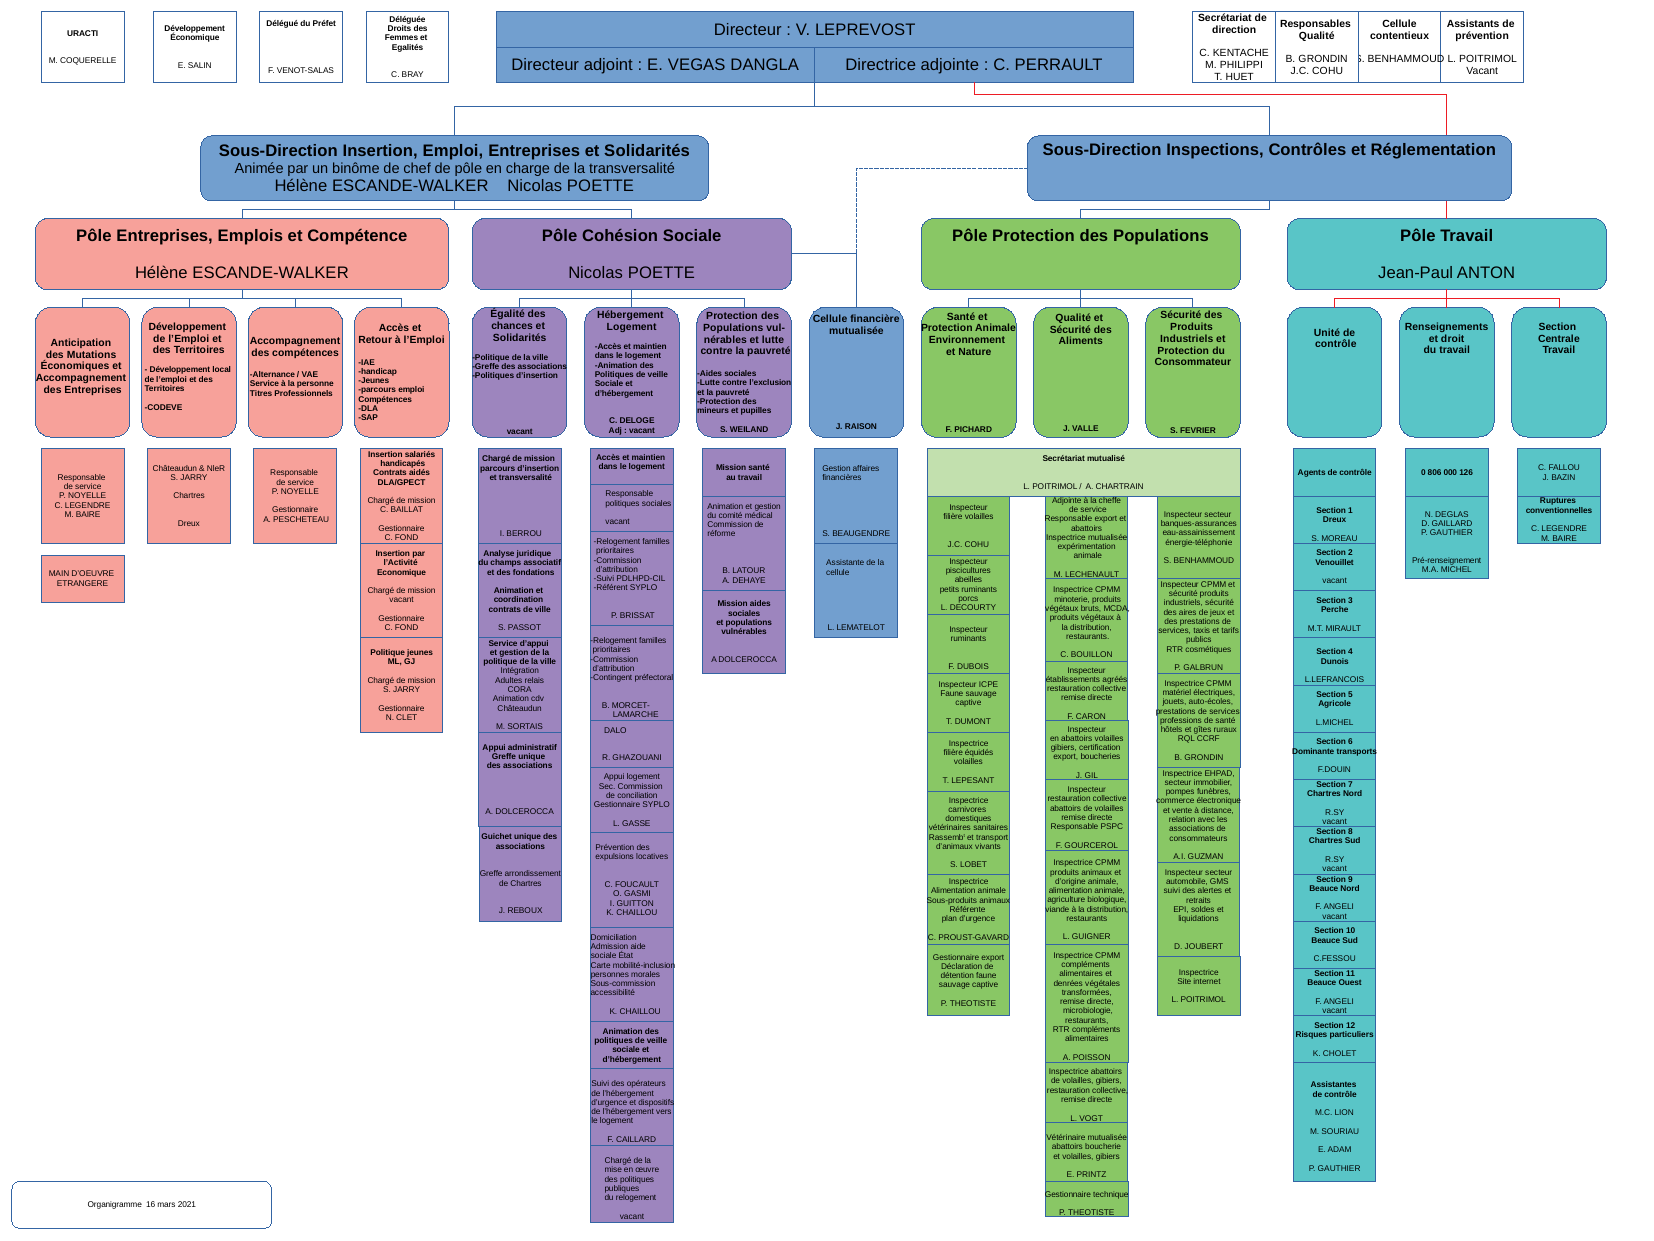

URACTI
M. COQUERELLE
Développement
Économique
E. SALIN
Délégué du Préfet
F. VENOT-SALAS
Déléguée
Droits des
Femmes et
Egalités
C. BRAY
Directeur : V. LEPREVOST
Secrétariat de
direction
C. KENTACHE
M. PHILIPPI
T. HUET
Responsables
Qualité
B. GRONDIN
J.C. COHU
Cellule
contentieux
S. BENHAMMOUD
Assistants de
prévention
L. POITRIMOL
Vacant
Directeur adjoint : E. VEGAS DANGLA
Directrice adjointe : C. PERRAULT
Sous-Direction Insertion, Emploi, Entreprises et Solidarités
Animée par un binôme de chef de pôle en charge de la transversalité
Hélène ESCANDE-WALKER Nicolas POETTE
Sous-Direction Inspections, Contrôles et Réglementation
Pôle Entreprises, Emplois et Compétence
Hélène ESCANDE-WALKER
Pôle Cohésion Sociale
Nicolas POETTE
Pôle Protection des Populations
Pôle Travail
Jean-Paul ANTON
Anticipation
des Mutations
Économiques et
Accompagnement
des Entreprises
Égalité des
chances et
Solidarités
-Politique de la ville
-Greffe des associations
-Politiques d’insertion
vacant
Hébergement
Logement
-Accès et maintien
dans le logement
-Animation des
Politiques de veille
Sociale et
d’hébergement
C. DELOGE
Adj : vacant
Unité de
 contrôle
Renseignements
et droit
du travail
Section
Centrale
Travail
Développement
de l’Emploi et
des Territoires
- Développement local
de l’emploi et des
Territoires
-CODEVE
Protection des
Populations vul-
nérables et lutte
 contre la pauvreté
 -Aides sociales
 -Lutte contre l’exclusion
 et la pauvreté
 -Protection des
 mineurs et pupilles
S. WEILAND
Accompagnement
des compétences
-Alternance / VAE
Service à la personne
Titres Professionnels
Accès et
Retour à l’Emploi
-IAE
-handicap
-Jeunes
-parcours emploi
Compétences
-DLA
-SAP
Cellule financière
mutualisée
J. RAISON
Santé et
Protection Animale
Environnement
et Nature
F. PICHARD
Qualité et
Sécurité des
Aliments
J. VALLE
Sécurité des
Produits
Industriels et
Protection du
Consommateur
S. FEVRIER
Responsable
de service
P. NOYELLE
C. LEGENDRE
M. BAIRE
Châteaudun & NleR
S. JARRY
Chartres
Dreux
Responsable
de service
P. NOYELLE
Gestionnaire
 A. PESCHETEAU
Insertion salariés
 handicapés
Contrats aidés
DLA/GPECT
Chargé de mission
C. BAILLAT
Gestionnaire
C. FOND
Chargé de mission
parcours d’insertion
 et transversalité
 I. BERROU
Accès et maintien
dans le logement
Mission santé
au travail
Gestion affaires
financières
S. BEAUGENDRE
Secrétariat mutualisé
L. POITRIMOL / A. CHARTRAIN
Agents de contrôle
0 806 000 126
C. FALLOU
J. BAZIN
Responsable
politiques sociales
vacant
Animation et gestion
du comité médical
Commission de
réforme
B. LATOUR
A. DEHAYE
Inspecteur
filière volailles
J.C. COHU
Adjointe à la cheffe
 de service
Responsable export et
abattoirs
Inspectrice mutualisée
expérimentation
 animale
M. LECHENAULT
Inspecteur secteur
banques-assurances
eau-assainissement
énergie-téléphonie
S. BENHAMMOUD
Section 1
Dreux
S. MOREAU
N. DEGLAS
D. GAILLARD
P. GAUTHIER
Pré-renseignement
M.A. MICHEL
Ruptures
conventionnelles
C. LEGENDRE
M. BAIRE
-Relogement familles
 prioritaires
-Commission
 d’attribution
-Suivi PDLHPD-CIL
-Référent SYPLO
 P. BRISSAT
Insertion par
l’Activité
Economique
Chargé de mission
vacant
Gestionnaire
C. FOND
Analyse juridique
du champs associatif
 et des fondations
Animation et
coordination
contrats de ville
S. PASSOT
Assistante de la
cellule
L. LEMATELOT
Section 2
Venouillet
vacant
MAIN D’OEUVRE
ETRANGERE
Inspecteur
piscicultures
abeilles
petits ruminants
porcs
L. DECOURTY
Inspectrice CPMM
 minoterie, produits
 végétaux bruts, MCDA,
produits végétaux à
la distribution,
 restaurants.
C. BOUILLON
Inspecteur CPMM et
sécurité produits
industriels, sécurité
des aires de jeux et
des prestations de
services, taxis et tarifs
publics
RTR cosmétiques
P. GALBRUN
Mission aides
sociales
et populations
vulnérables
A DOLCEROCCA
Section 3
Perche
M.T. MIRAULT
Inspecteur
ruminants
F. DUBOIS
-Relogement familles
 prioritaires
-Commission
 d’attribution
-Contingent préfectoral
 B. MORCET-
 LAMARCHE
Politique jeunes
ML, GJ
Chargé de mission
S. JARRY
Gestionnaire
N. CLET
Service d’appui
et gestion de la
politique de la ville
Intégration
Adultes relais
CORA
Animation cdv
Châteaudun
M. SORTAIS
Section 4
Dunois
L.LEFRANCOIS
Inspecteur
établissements agréés
restauration collective
remise directe
F. CARON
Inspecteur ICPE
Faune sauvage
captive
T. DUMONT
Inspectrice CPMM
matériel électriques,
jouets, auto-écoles,
prestations de services
professions de santé
hôtels et gîtes ruraux
RQL CCRF
B. GRONDIN
Section 5
Agricole
L.MICHEL
 DALO
R. GHAZOUANI
Inspecteur
en abattoirs volailles
gibiers, certification
export, boucheries
J. GIL
Appui administratif
Greffe unique
des associations
A. DOLCEROCCA
Inspectrice
filière équidés
volailles
T. LEPESANT
Section 6
Dominante transports
F.DOUIN
Appui logement
Sec. Commission
de conciliation
Gestionnaire SYPLO
L. GASSE
Inspectrice EHPAD,
secteur immobilier,
pompes funèbres,
commerce électronique
et vente à distance,
relation avec les
associations de
consommateurs
A.I. GUZMAN
Inspecteur
restauration collective
abattoirs de volailles
remise directe
Responsable PSPC
F. GOURCEROL
Section 7
Chartres Nord
R.SY
vacant
Inspectrice
carnivores
domestiques
vétérinaires sanitaires
Rassembt et transport
d’animaux vivants
S. LOBET
Guichet unique des
associations
Greffe arrondissement
de Chartres
J. REBOUX
Section 8
Chartres Sud
R.SY
vacant
Prévention des
expulsions locatives
C. FOUCAULT
O. GASMI
I. GUITTON
K. CHAILLOU
Inspectrice CPMM
produits animaux et
d’origine animale,
alimentation animale,
agriculture biologique,
viande à la distribution,
restaurants
L. GUIGNER
Inspecteur secteur
automobile, GMS
suivi des alertes et
retraits
EPI, soldes et
liquidations
D. JOUBERT
Inspectrice
Alimentation animale
Sous-produits animaux
Référente
plan d’urgence
C. PROUST-GAVARD
Section 9
Beauce Nord
F. ANGELI
vacant
Section 10
Beauce Sud
C.FESSOU
 Domiciliation
 Admission aide
 sociale État
 Carte mobilité-inclusion
 personnes morales
 Sous-commission
 accessibilité
 K. CHAILLOU
Gestionnaire export
Déclaration de
détention faune
sauvage captive
P. THEOTISTE
Inspectrice CPMM
compléments
alimentaires et
denrées végétales
 transformées,
remise directe,
 microbiologie,
restaurants,
 RTR compléments
alimentaires
A. POISSON
Inspectrice
Site internet
L. POITRIMOL
Section 11
Beauce Ouest
F. ANGELI
vacant
Section 12
Risques particuliers
K. CHOLET
Animation des
politiques de veille
sociale et
d’hébergement
Inspectrice abattoirs
de volailles, gibiers,
 restauration collective,
remise directe
L. VOGT
Assistantes
de contrôle
M.C. LION
M. SOURIAU
E. ADAM
P. GAUTHIER
 Suivi des opérateurs
 de l’hébergement
 d’urgence et dispositifs
 de l’hébergement vers
 le logement
F. CAILLARD
Vétérinaire mutualisée
abattoirs boucherie
et volailles, gibiers
E. PRINTZ
Chargé de la
mise en œuvre
des politiques
publiques
du relogement
vacant
Organigramme 16 mars 2021
Gestionnaire technique
P. THEOTISTE